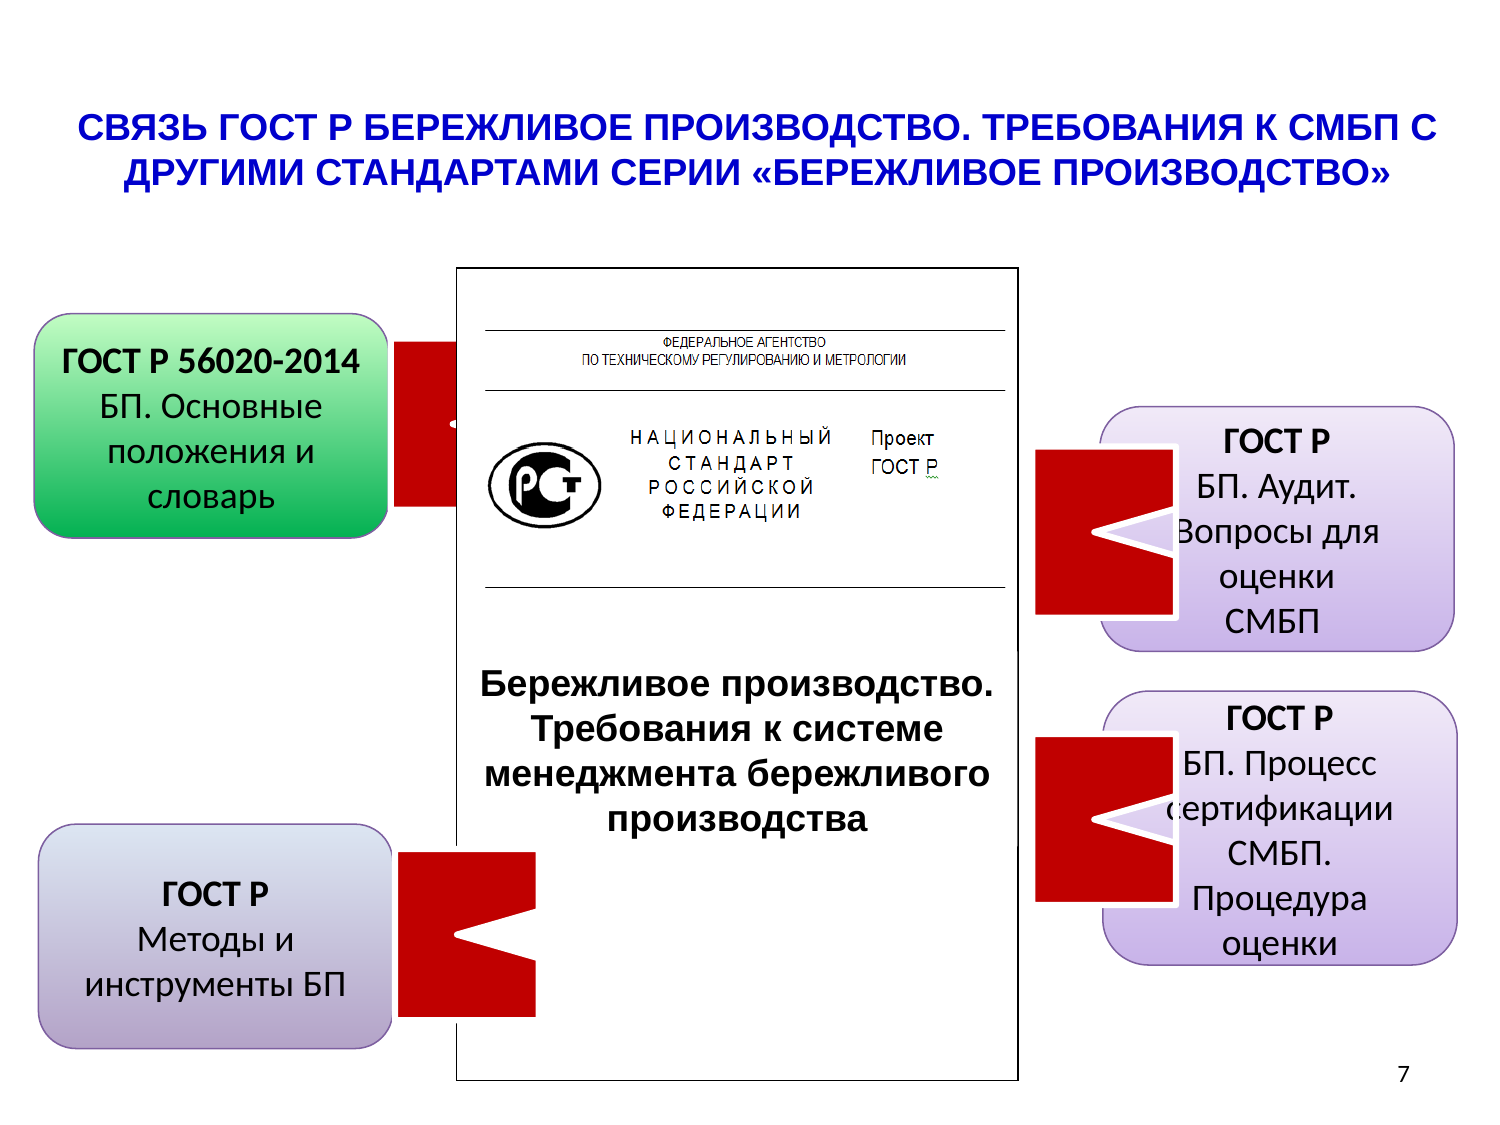

СВЯЗЬ ГОСТ Р БЕРЕЖЛИВОЕ ПРОИЗВОДСТВО. ТРЕБОВАНИЯ К СМБП С ДРУГИМИ СТАНДАРТАМИ СЕРИИ «БЕРЕЖЛИВОЕ ПРОИЗВОДСТВО»
ГОСТ Р 56020-2014 БП. Основные положения и словарь
ГОСТ Р
БП. Аудит.
Вопросы для оценки
СМБП
Бережливое производство.
Требования к системе менеджмента бережливого производства
ГОСТ Р
БП. Процесс сертификации СМБП.
Процедура оценки
ГОСТ Р
Методы и инструменты БП